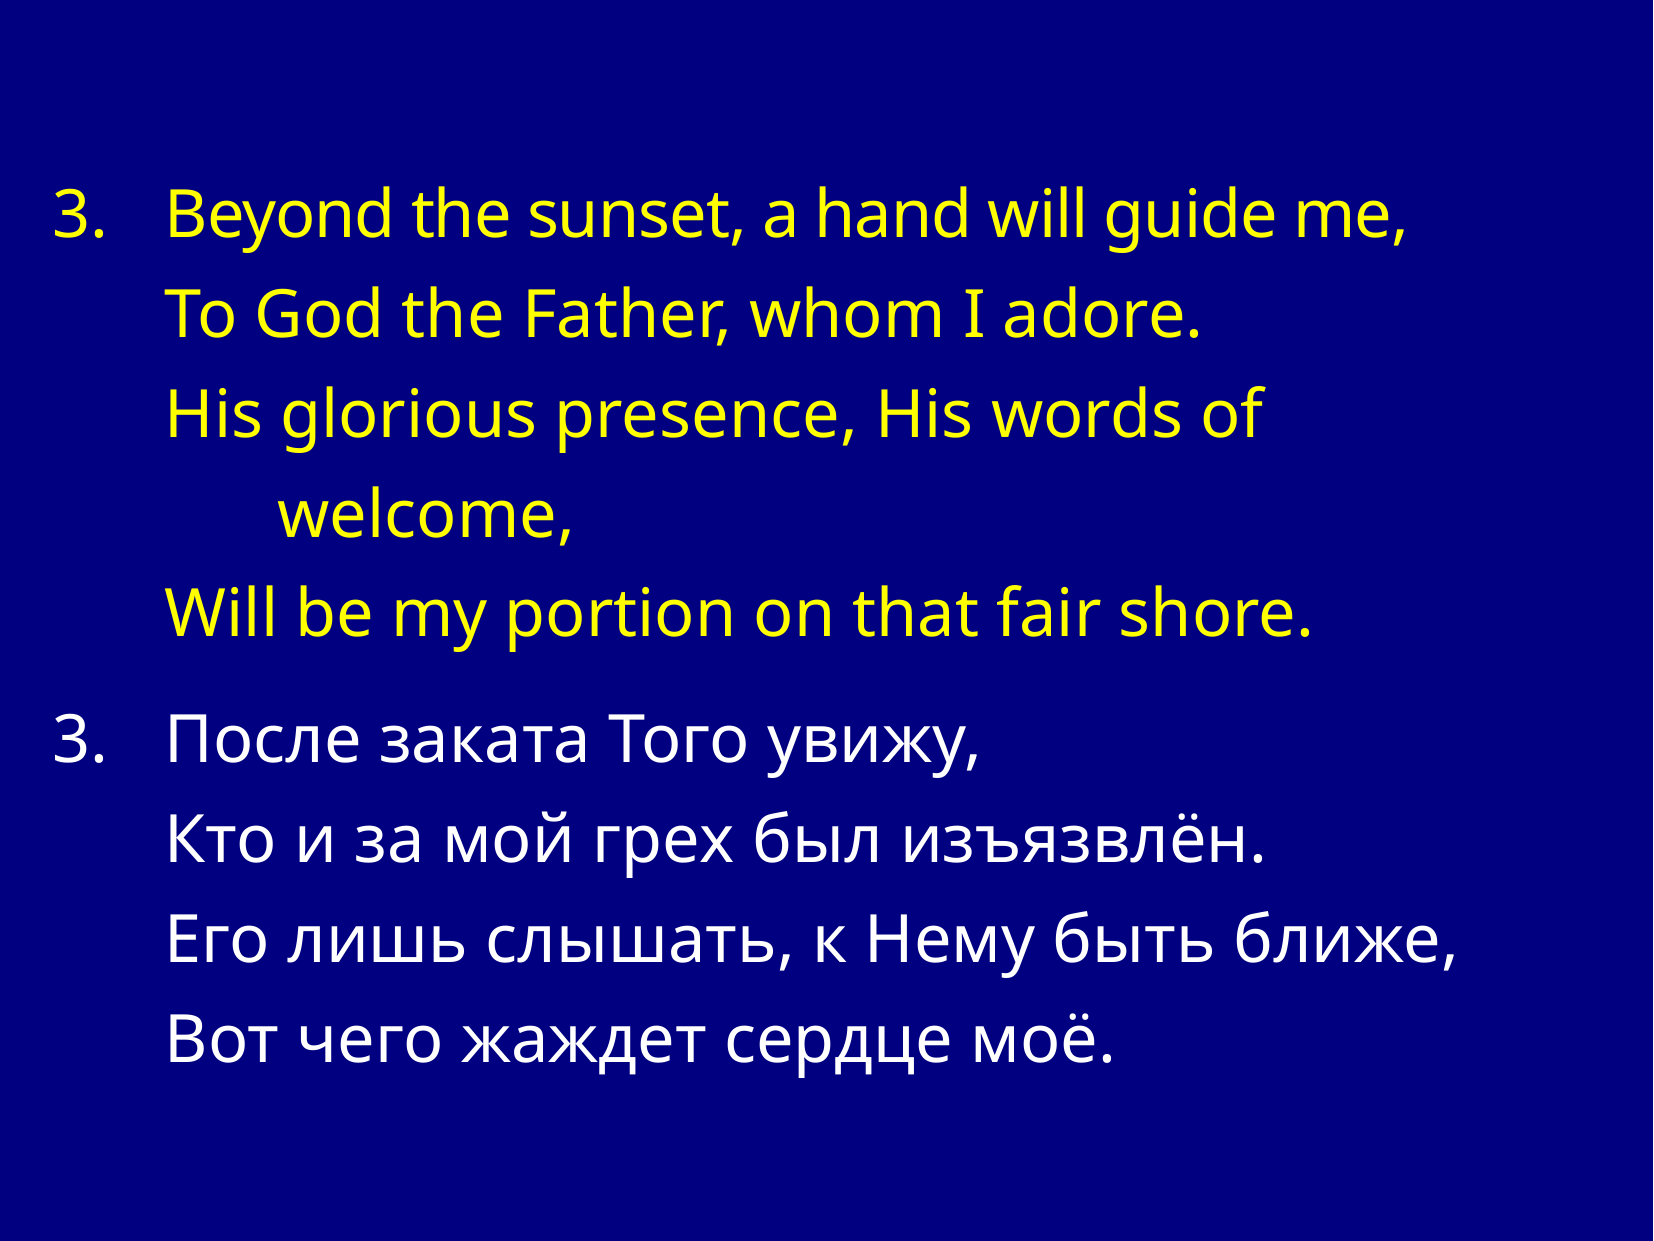

3.	Beyond the sunset, a hand will guide me,
	To God the Father, whom I adore.
	His glorious presence, His words of
		welcome,
	Will be my portion on that fair shore.
3.	После заката Того увижу,
	Кто и за мой грех был изъязвлён.
	Его лишь слышать, к Нему быть ближе,
	Вот чего жаждет сердце моё.